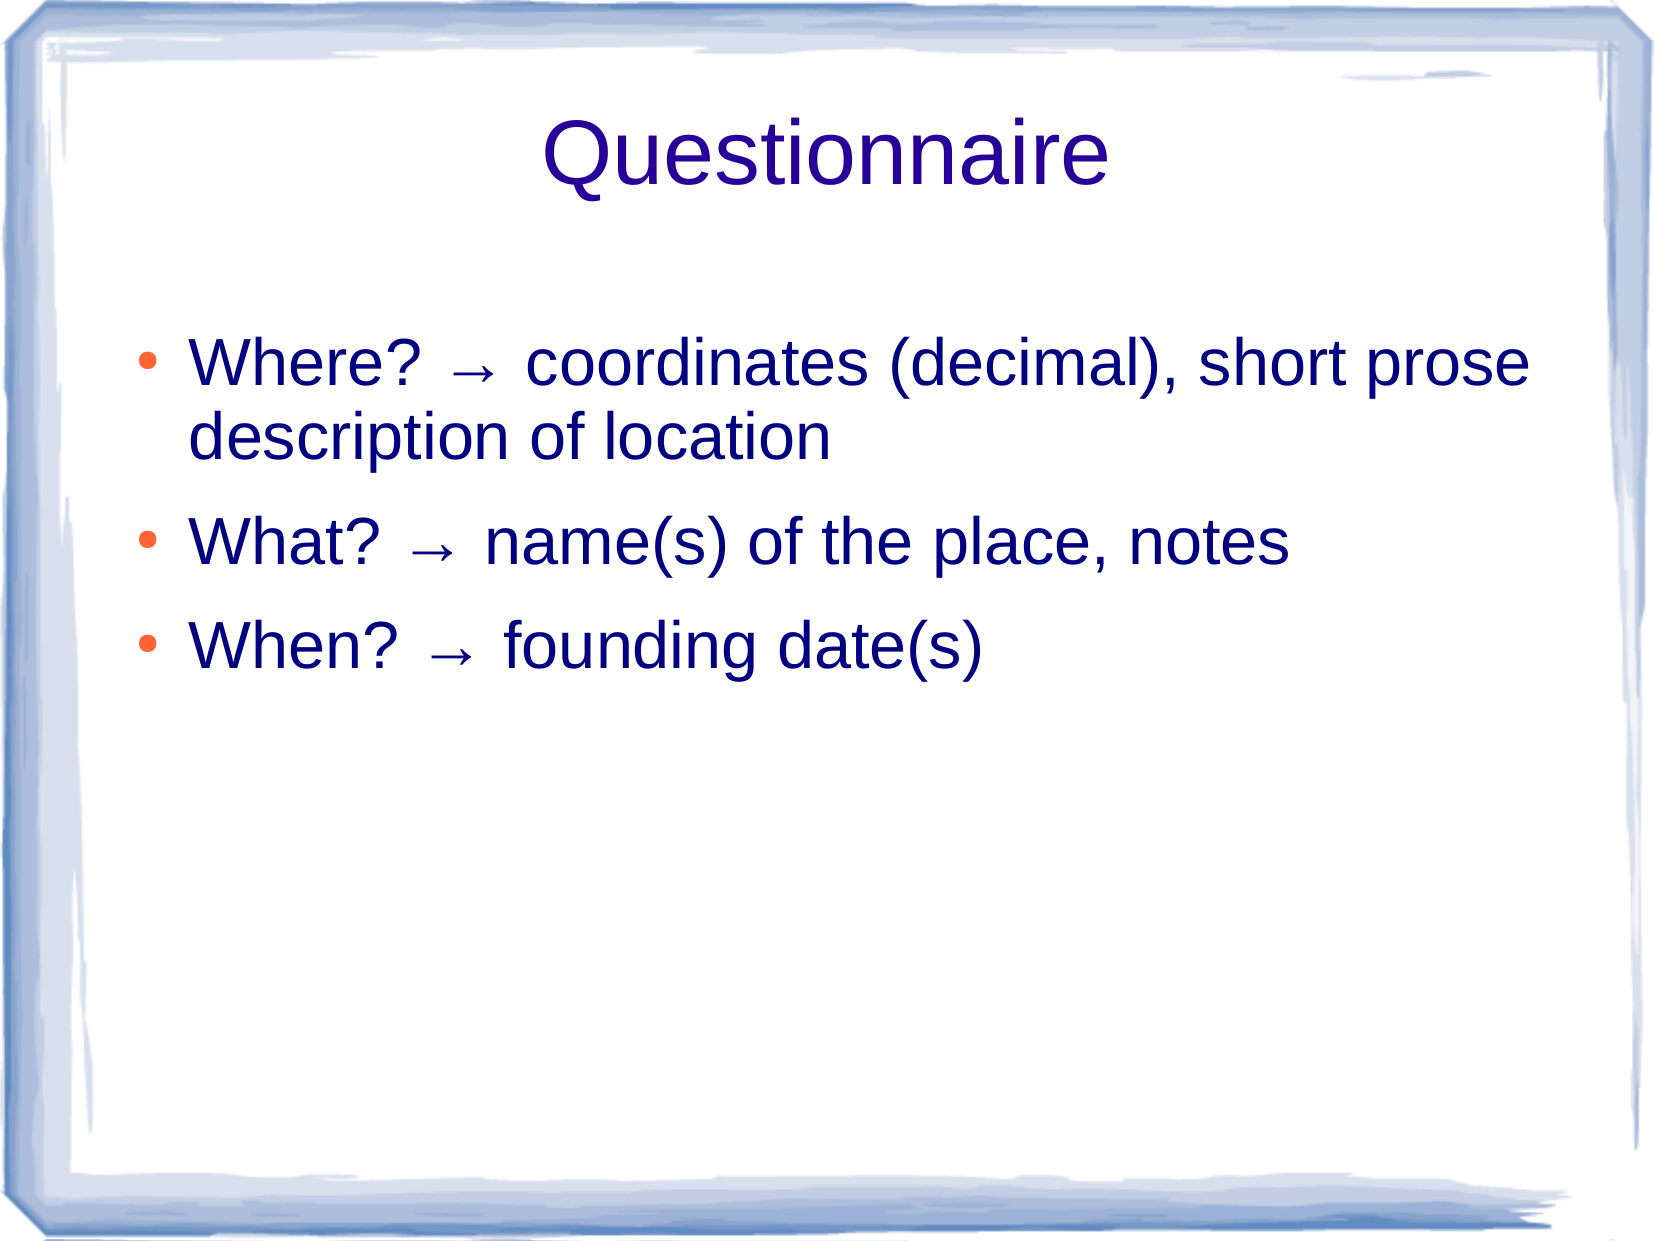

# Questionnaire
Where? → coordinates (decimal), short prose description of location
What? → name(s) of the place, notes
When? → founding date(s)